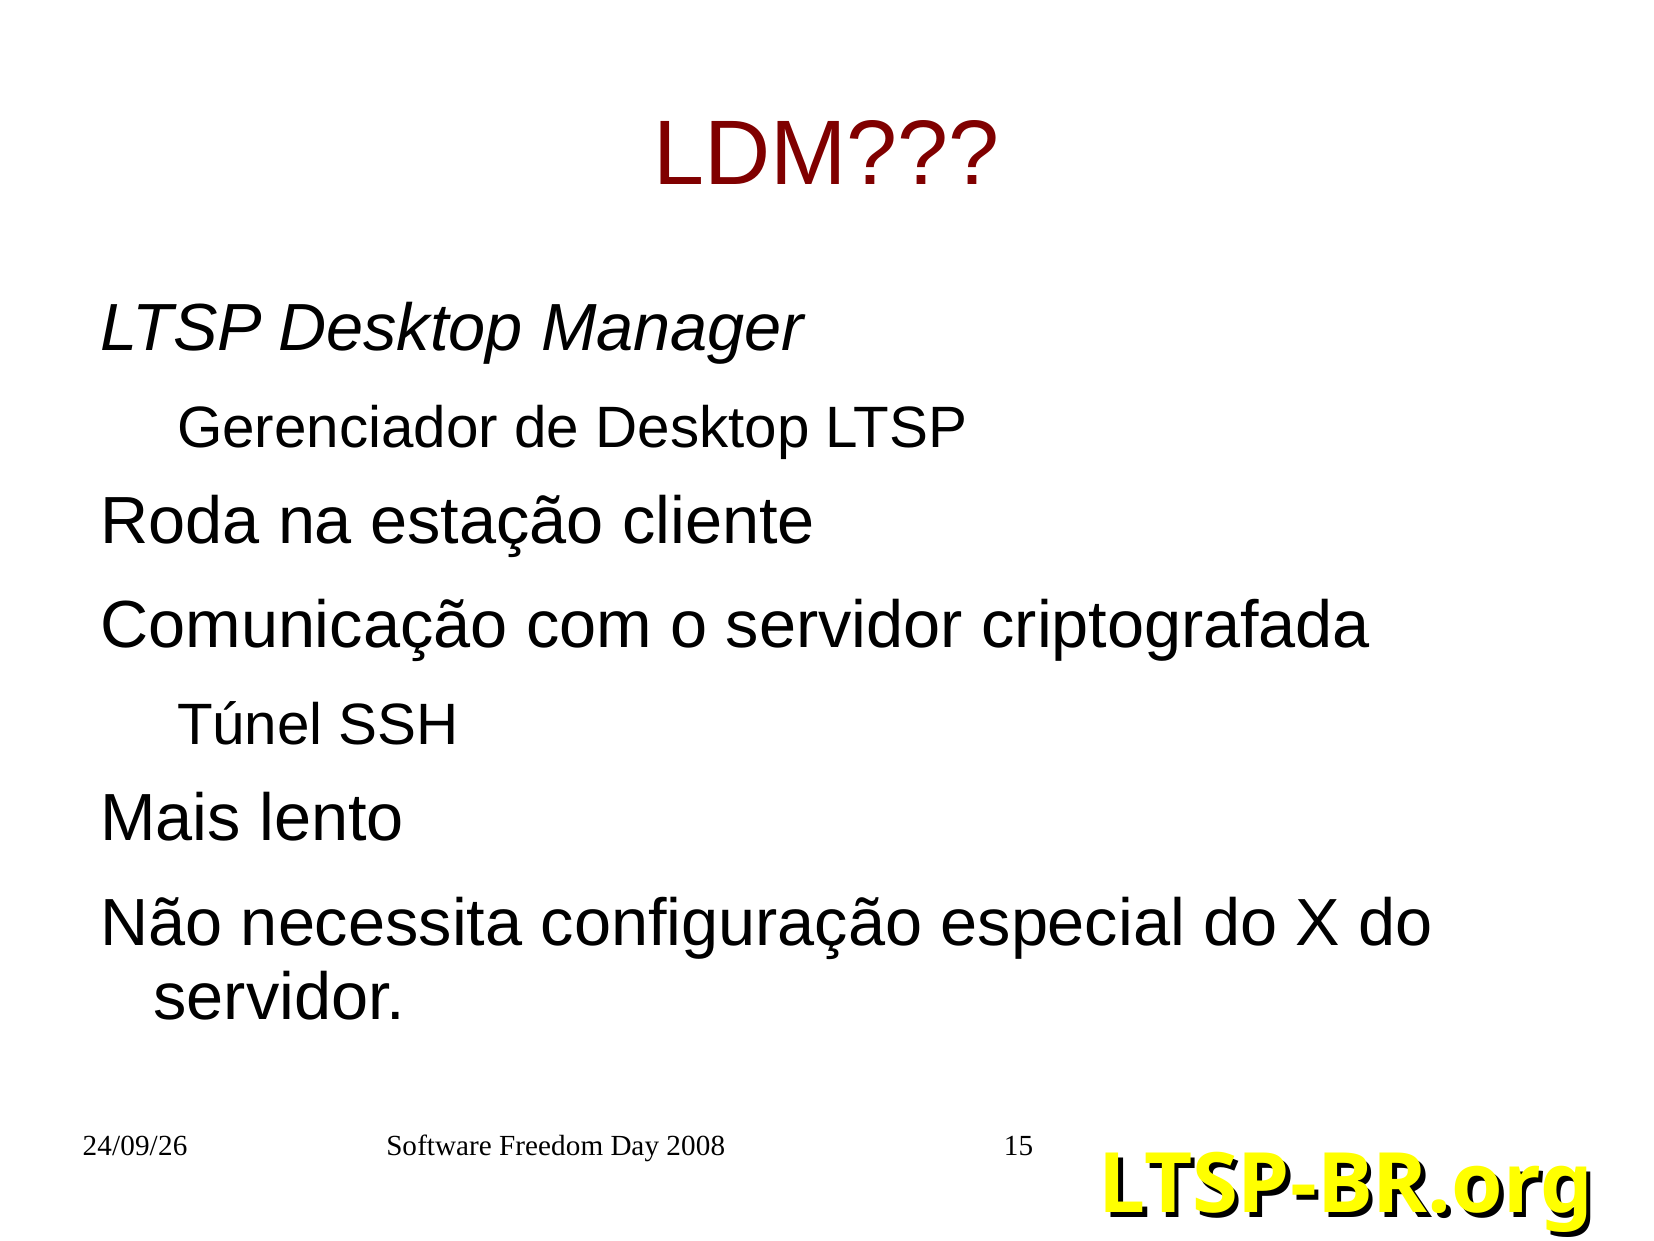

# LDM???
LTSP Desktop Manager
Gerenciador de Desktop LTSP
Roda na estação cliente
Comunicação com o servidor criptografada
Túnel SSH
Mais lento
Não necessita configuração especial do X do servidor.
Software Freedom Day 2008
15